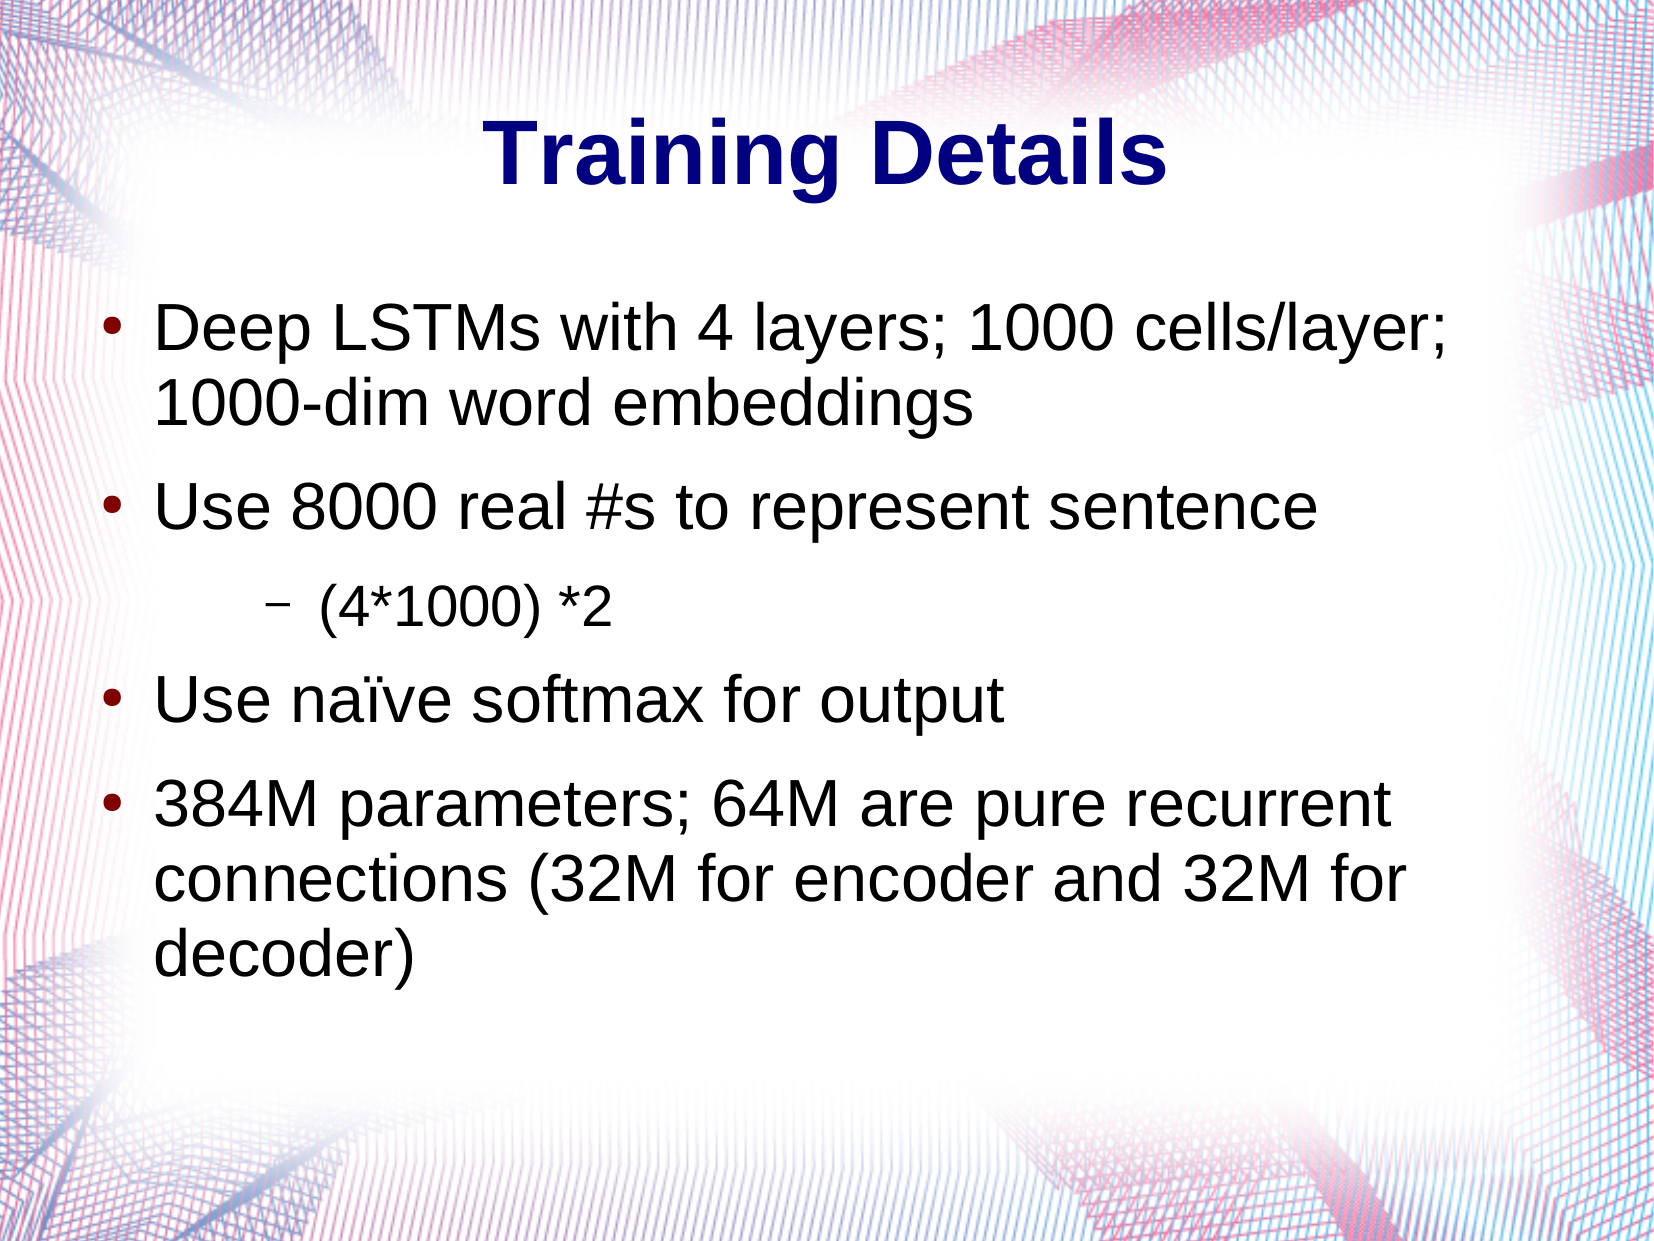

# Training Details
Deep LSTMs with 4 layers; 1000 cells/layer; 1000-dim word embeddings
Use 8000 real #s to represent sentence
(4*1000) *2
Use naïve softmax for output
384M parameters; 64M are pure recurrent connections (32M for encoder and 32M for decoder)